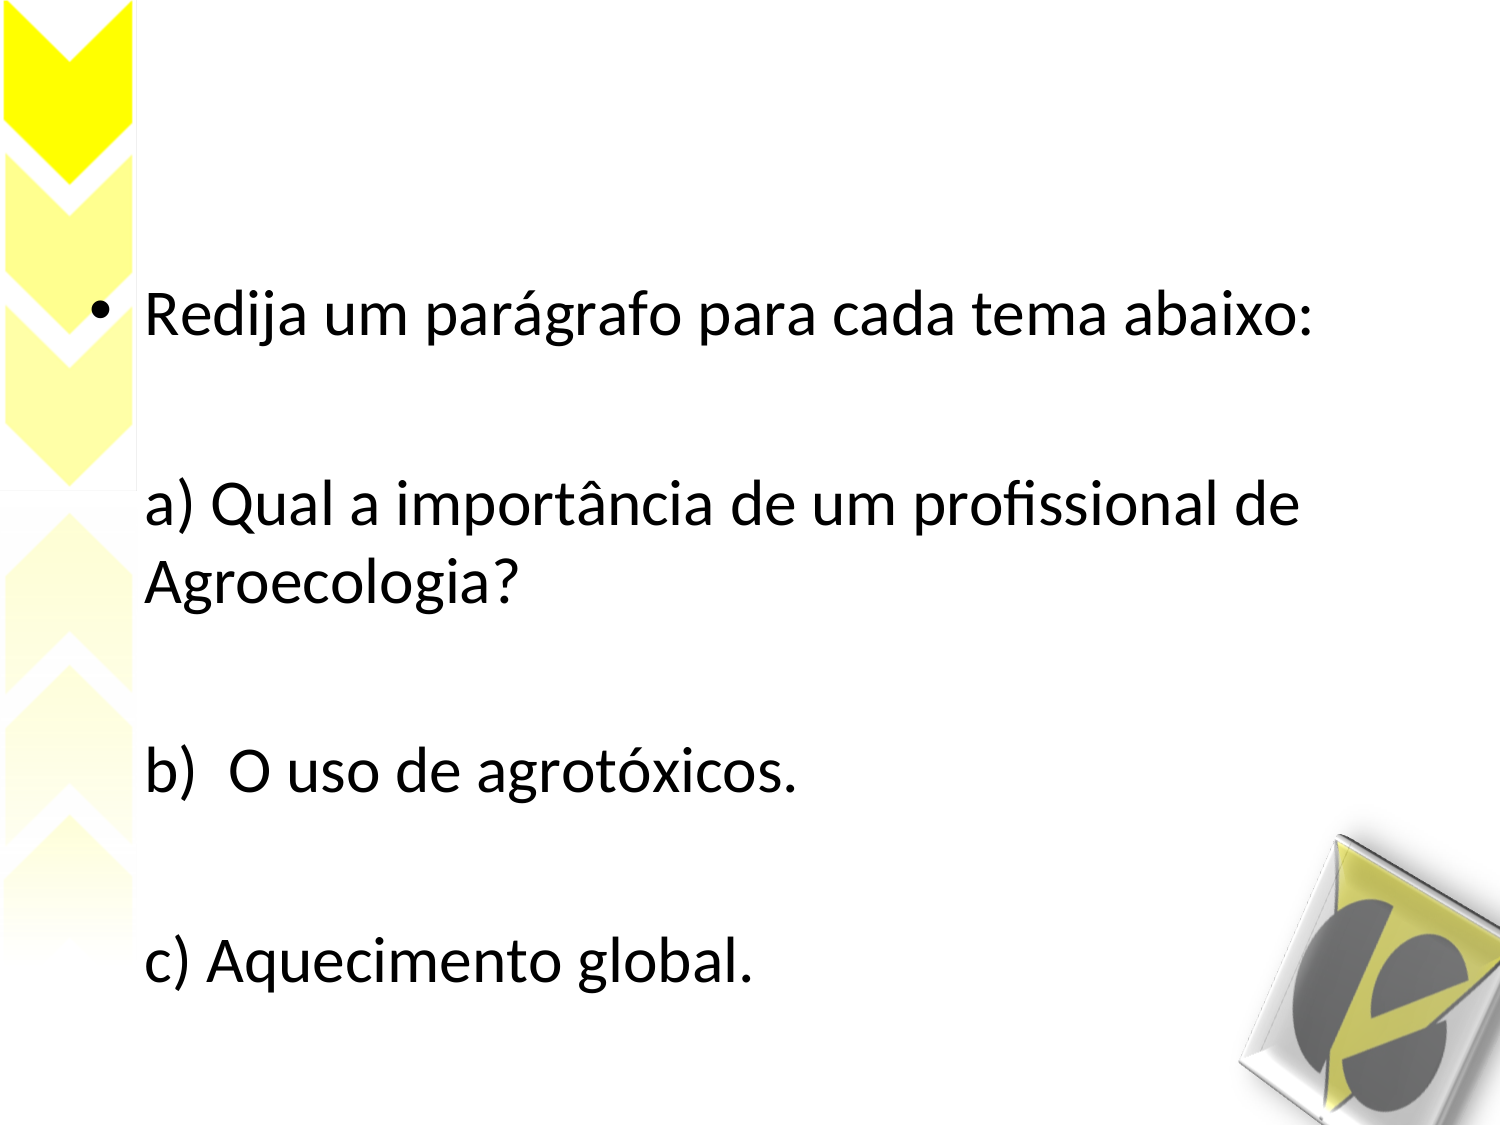

#
Redija um parágrafo para cada tema abaixo:
a) Qual a importância de um profissional de Agroecologia?
b) O uso de agrotóxicos.
c) Aquecimento global.